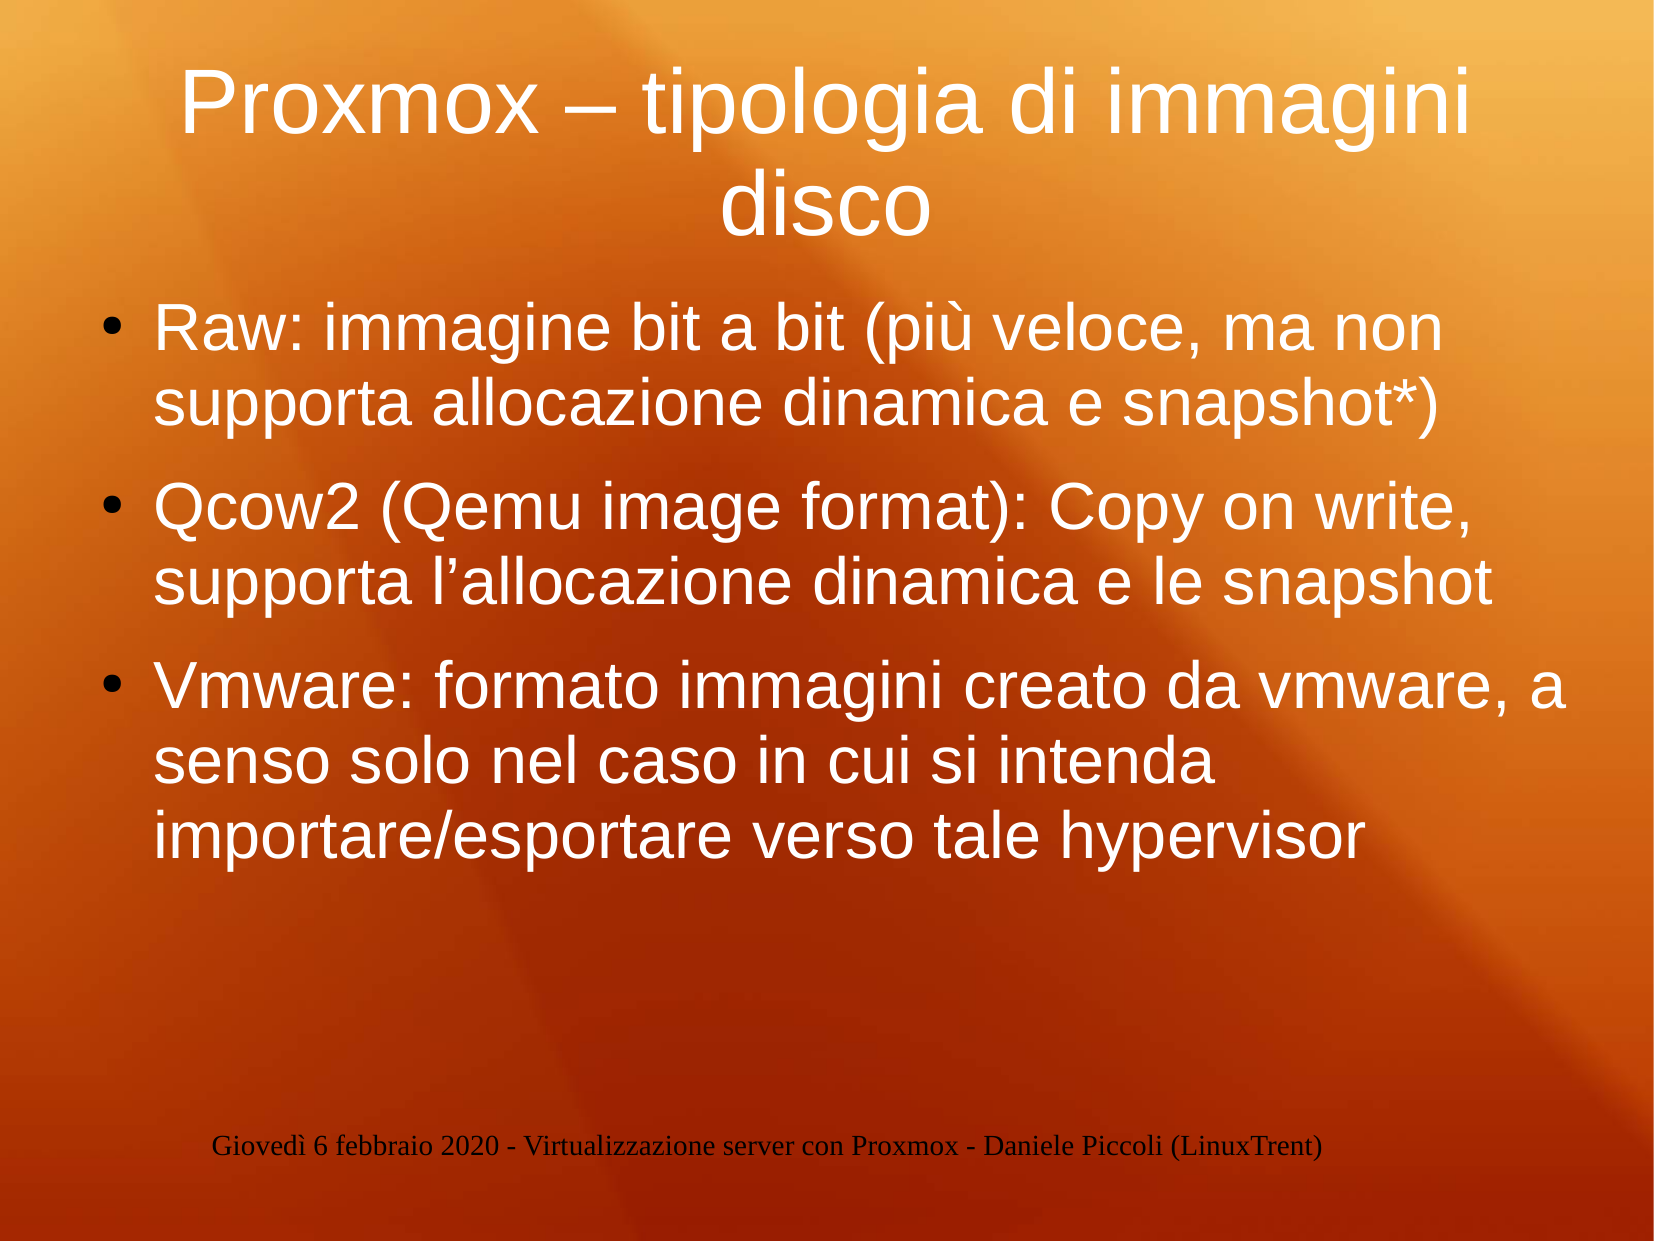

# Proxmox – tipologia di immagini disco
Raw: immagine bit a bit (più veloce, ma non supporta allocazione dinamica e snapshot*)
Qcow2 (Qemu image format): Copy on write, supporta l’allocazione dinamica e le snapshot
Vmware: formato immagini creato da vmware, a senso solo nel caso in cui si intenda importare/esportare verso tale hypervisor
Giovedì 6 febbraio 2020 - Virtualizzazione server con Proxmox - Daniele Piccoli (LinuxTrent)